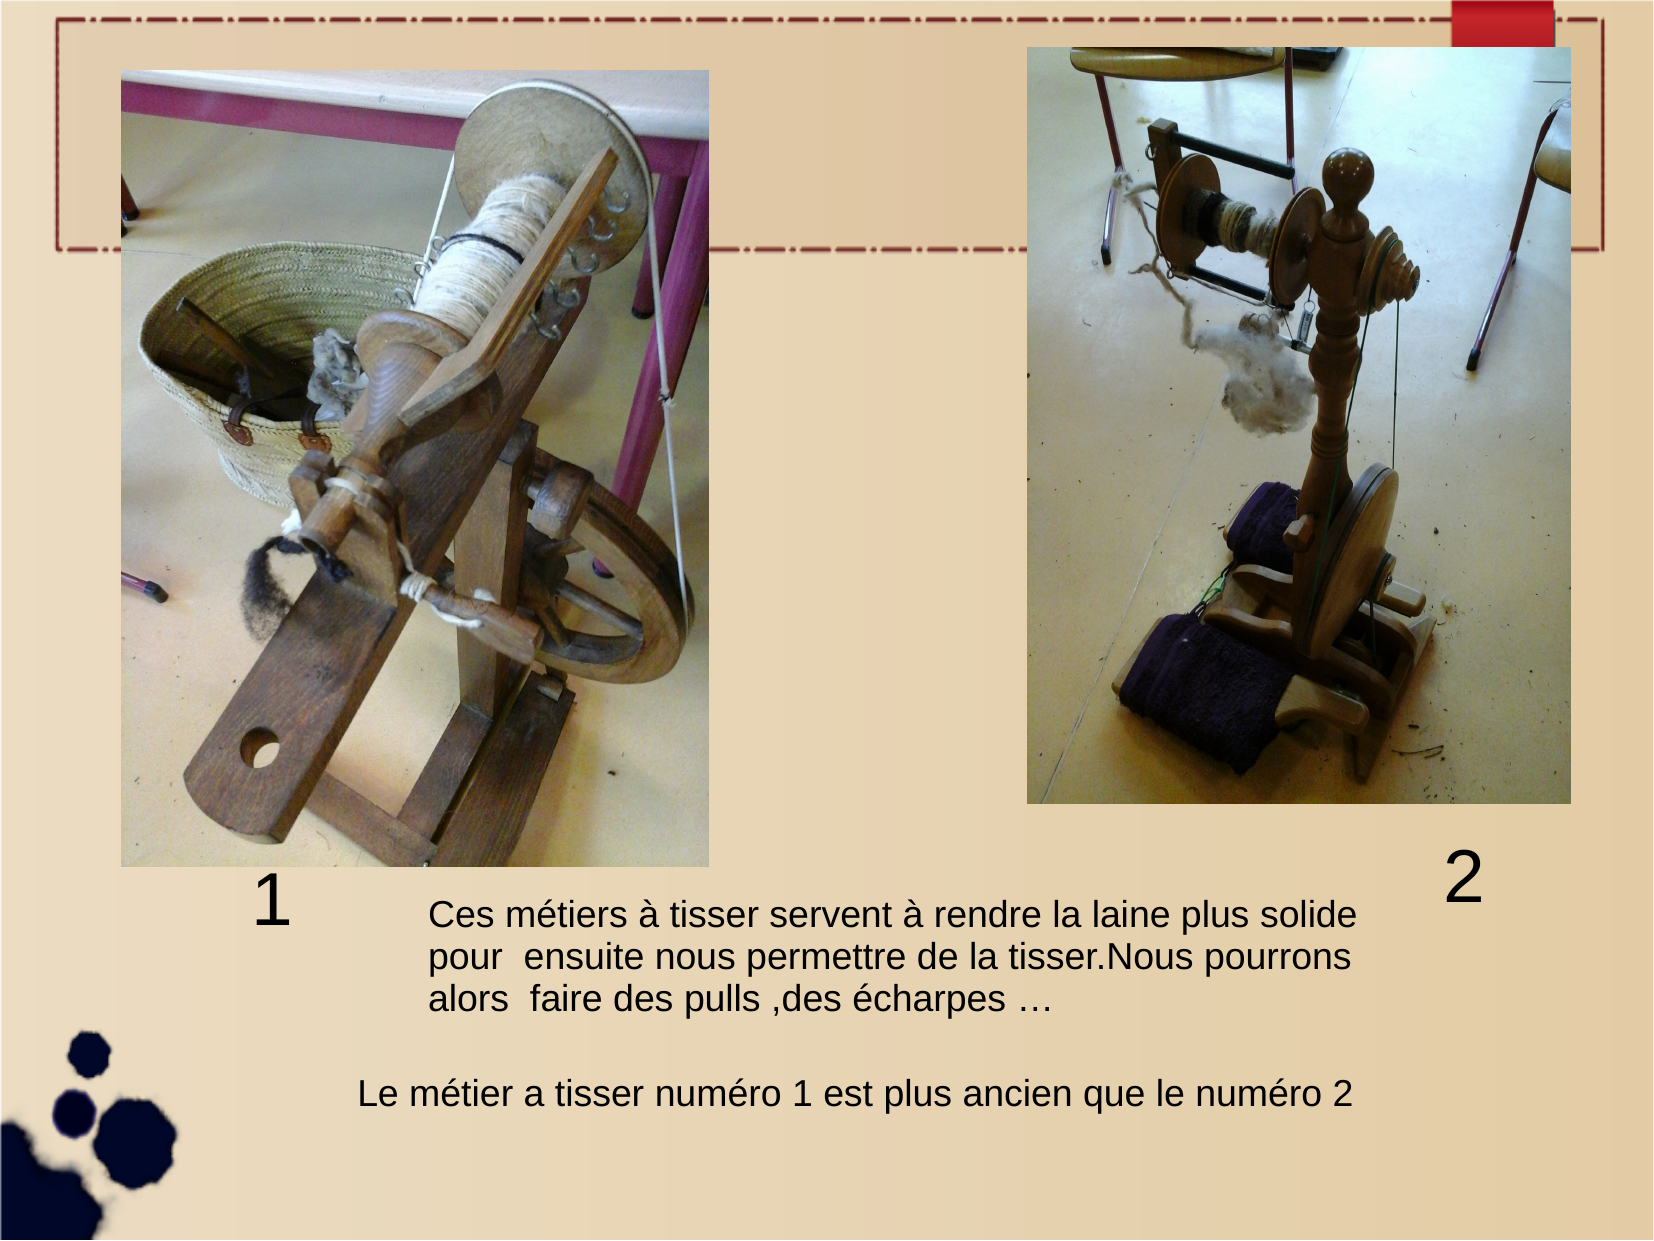

2
1
Ces métiers à tisser servent à rendre la laine plus solide pour ensuite nous permettre de la tisser.Nous pourrons alors faire des pulls ,des écharpes …
Le métier a tisser numéro 1 est plus ancien que le numéro 2